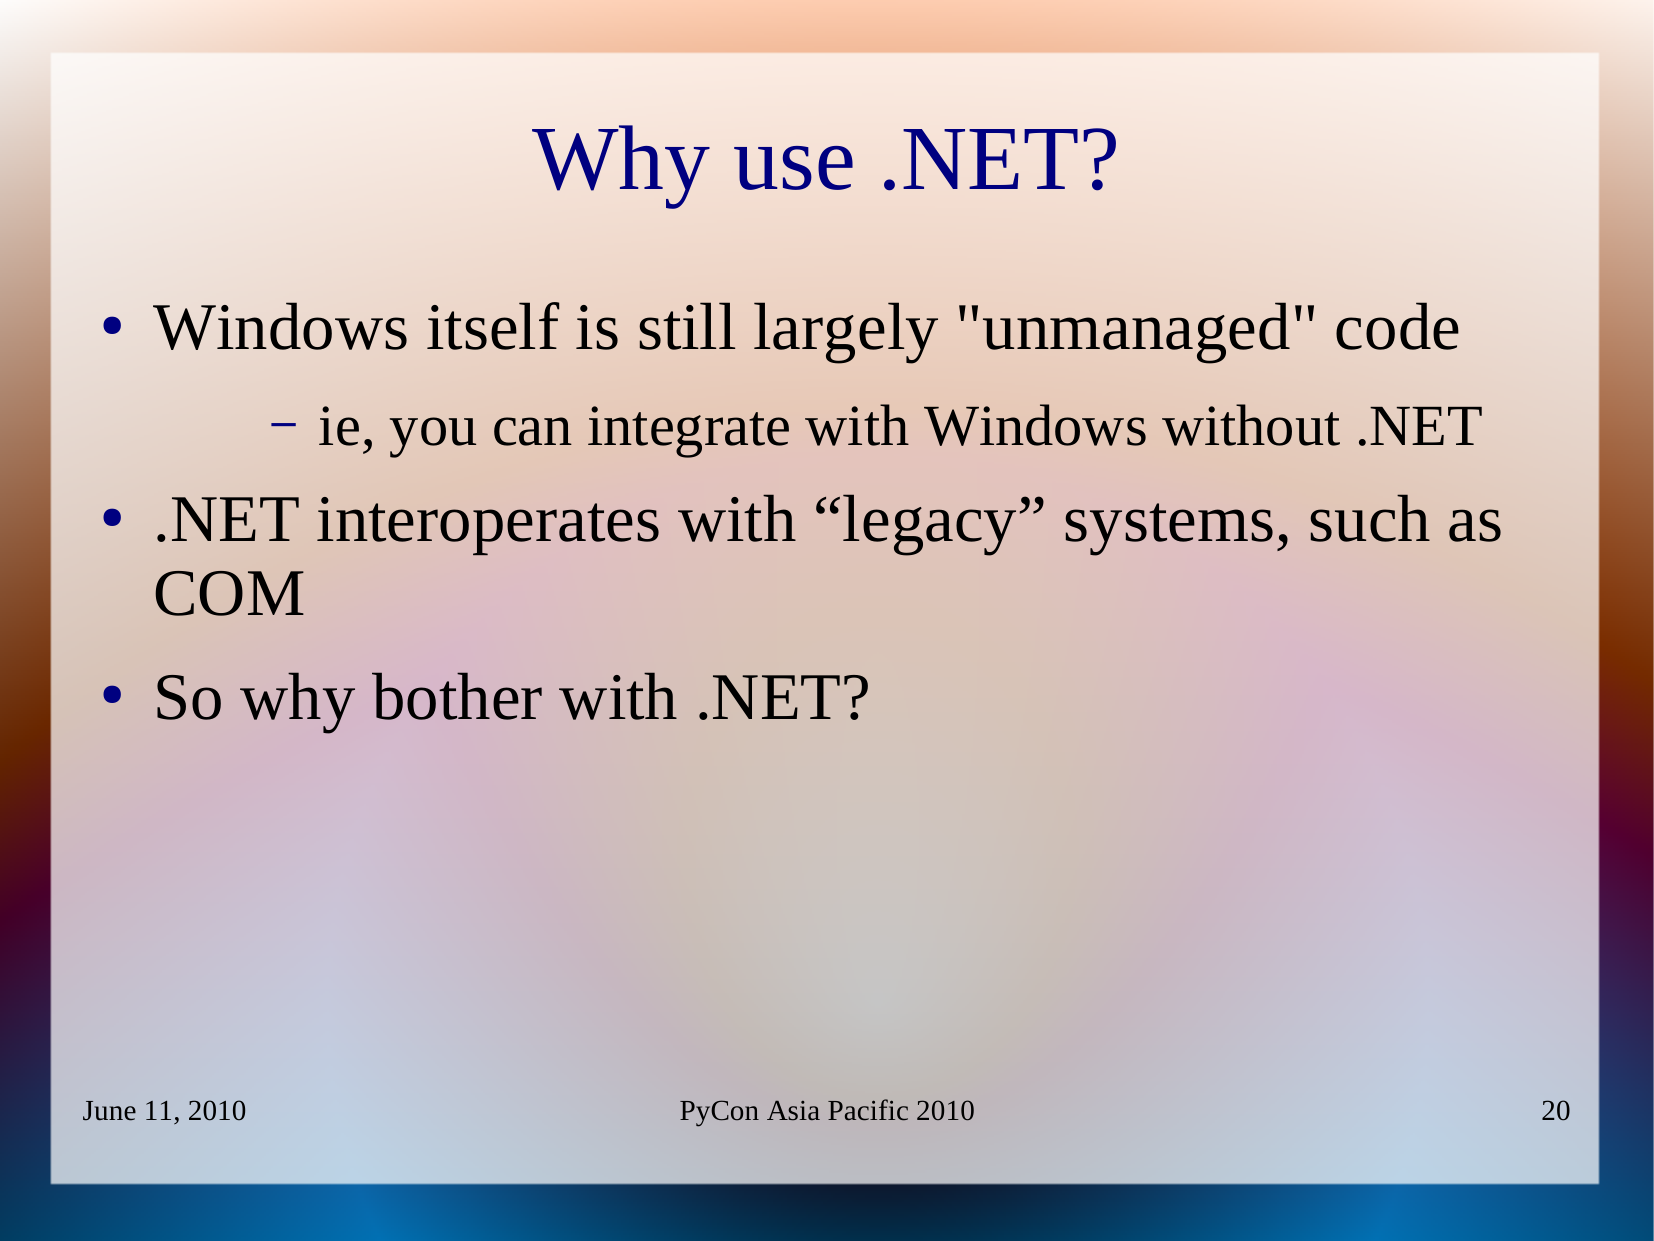

# Why use .NET?
Windows itself is still largely "unmanaged" code
ie, you can integrate with Windows without .NET
.NET interoperates with “legacy” systems, such as COM
So why bother with .NET?
June 11, 2010
PyCon Asia Pacific 2010
20